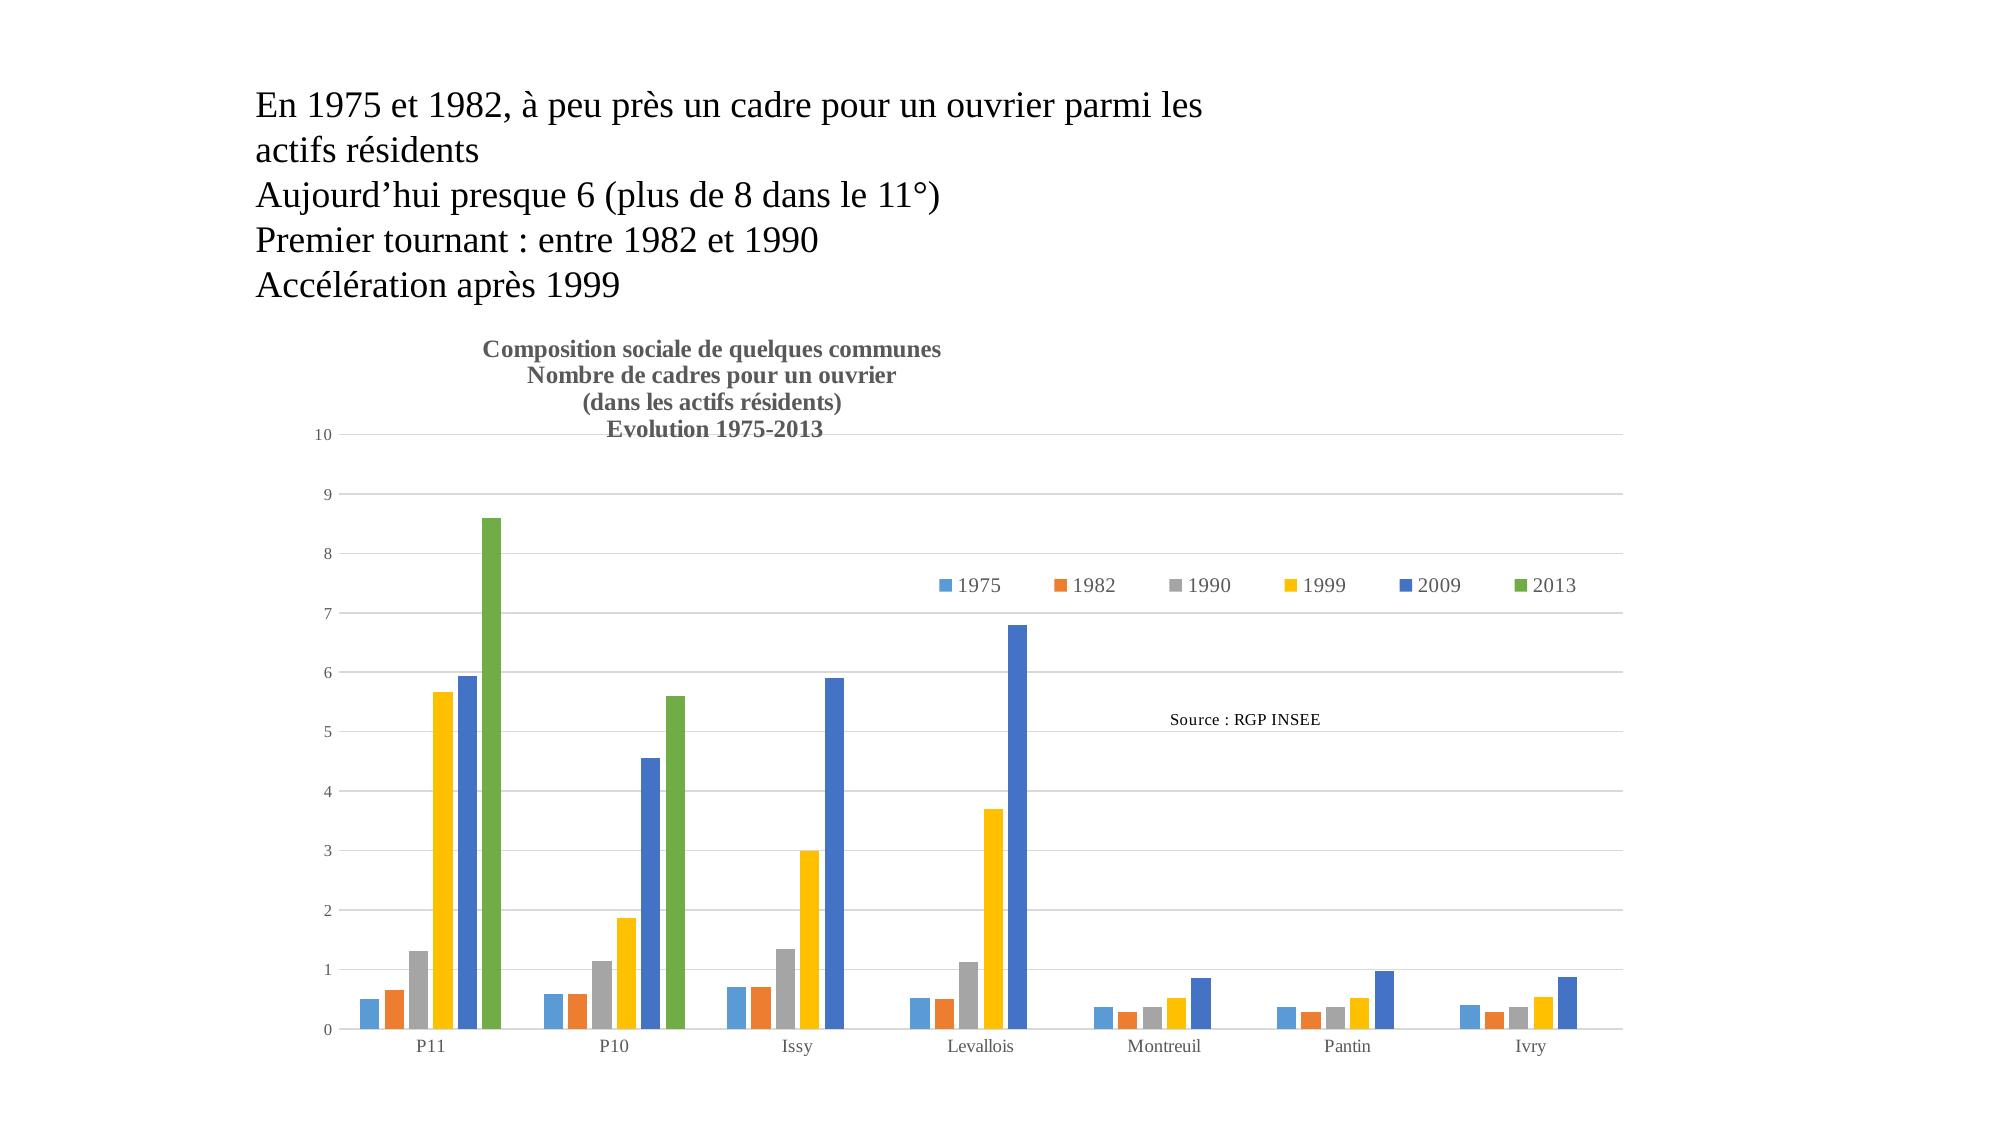

En 1975 et 1982, à peu près un cadre pour un ouvrier parmi les actifs résidents
Aujourd’hui presque 6 (plus de 8 dans le 11°)
Premier tournant : entre 1982 et 1990
Accélération après 1999
### Chart: Composition sociale de quelques communes
Nombre de cadres pour un ouvrier
(dans les actifs résidents)
Evolution 1975-2013
| Category | 1975 | 1982 | 1990 | 1999 | 2009 | 2013 |
|---|---|---|---|---|---|---|
| P11 | 0.51 | 0.66 | 1.31 | 5.66 | 5.93 | 8.6 |
| P10 | 0.58 | 0.59 | 1.14 | 1.87 | 4.55 | 5.6 |
| Issy | 0.7 | 0.7 | 1.34 | 2.99 | 5.9 | None |
| Levallois | 0.52 | 0.5 | 1.12 | 3.7 | 6.8 | None |
| Montreuil | 0.37 | 0.28 | 0.37 | 0.52 | 0.86 | None |
| Pantin | 0.37 | 0.29 | 0.37 | 0.52 | 0.97 | None |
| Ivry | 0.4 | 0.28 | 0.37 | 0.53 | 0.87 | None |